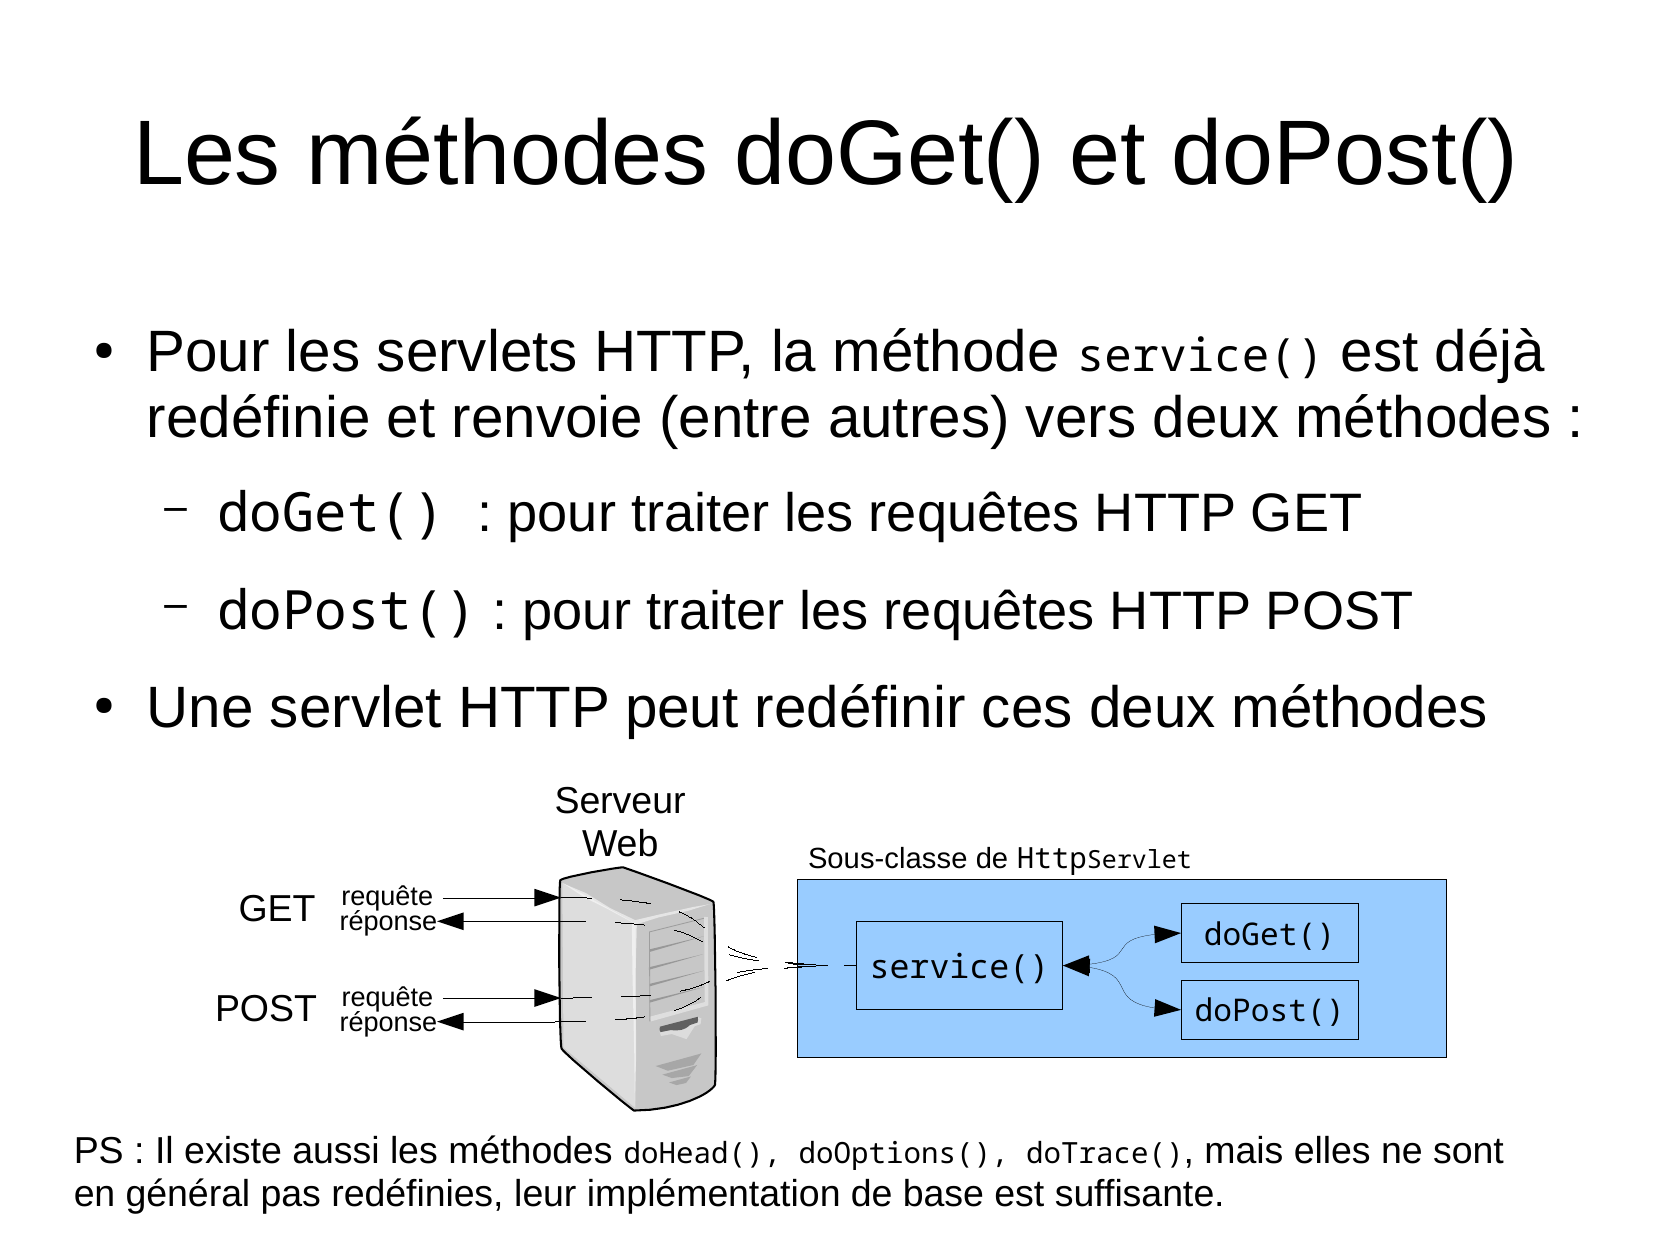

# Les méthodes doGet() et doPost()
Pour les servlets HTTP, la méthode service() est déjà redéfinie et renvoie (entre autres) vers deux méthodes :
doGet() : pour traiter les requêtes HTTP GET
doPost() : pour traiter les requêtes HTTP POST
Une servlet HTTP peut redéfinir ces deux méthodes
Serveur Web
Sous-classe de HttpServlet
requête
GET
réponse
doGet()
service()
requête
doPost()
POST
réponse
PS : Il existe aussi les méthodes doHead(), doOptions(), doTrace(), mais elles ne sont en général pas redéfinies, leur implémentation de base est suffisante.